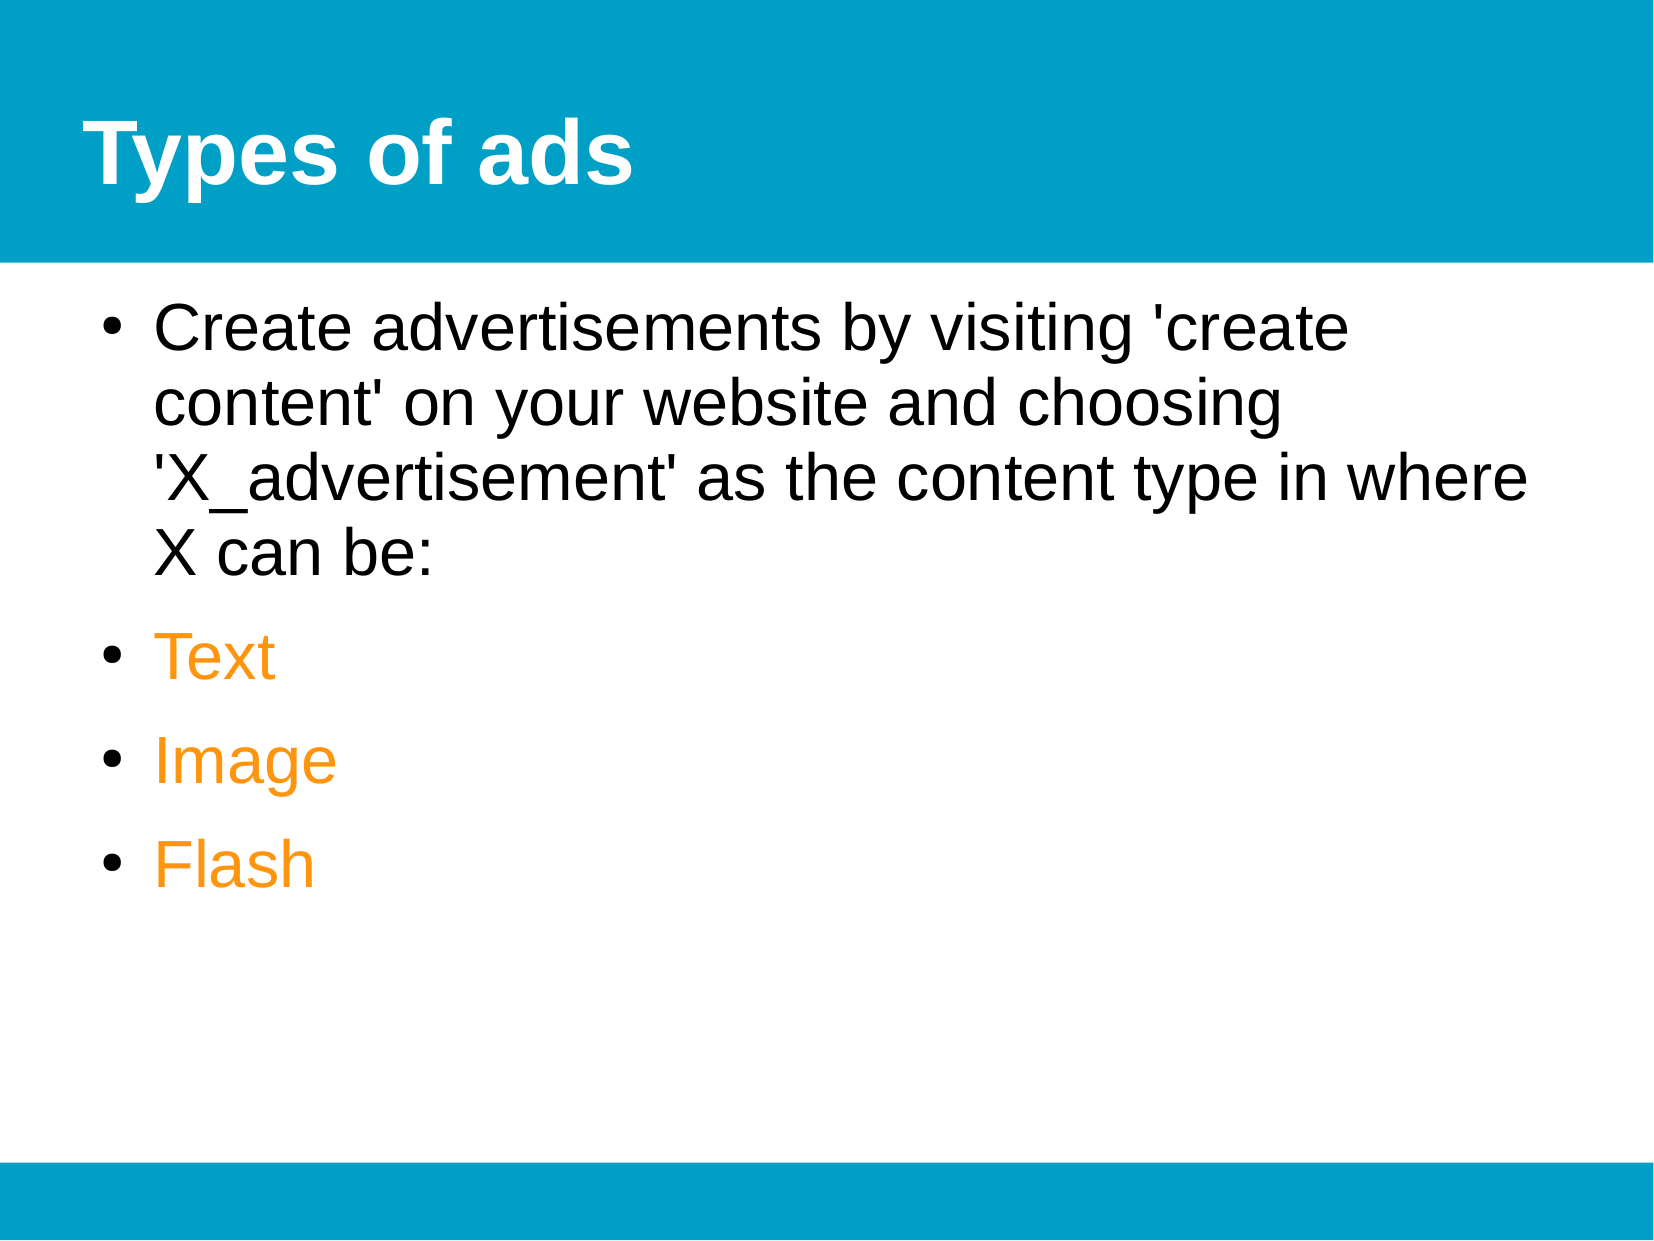

# Types of ads
Create advertisements by visiting 'create content' on your website and choosing 'X_advertisement' as the content type in where X can be:
Text
Image
Flash